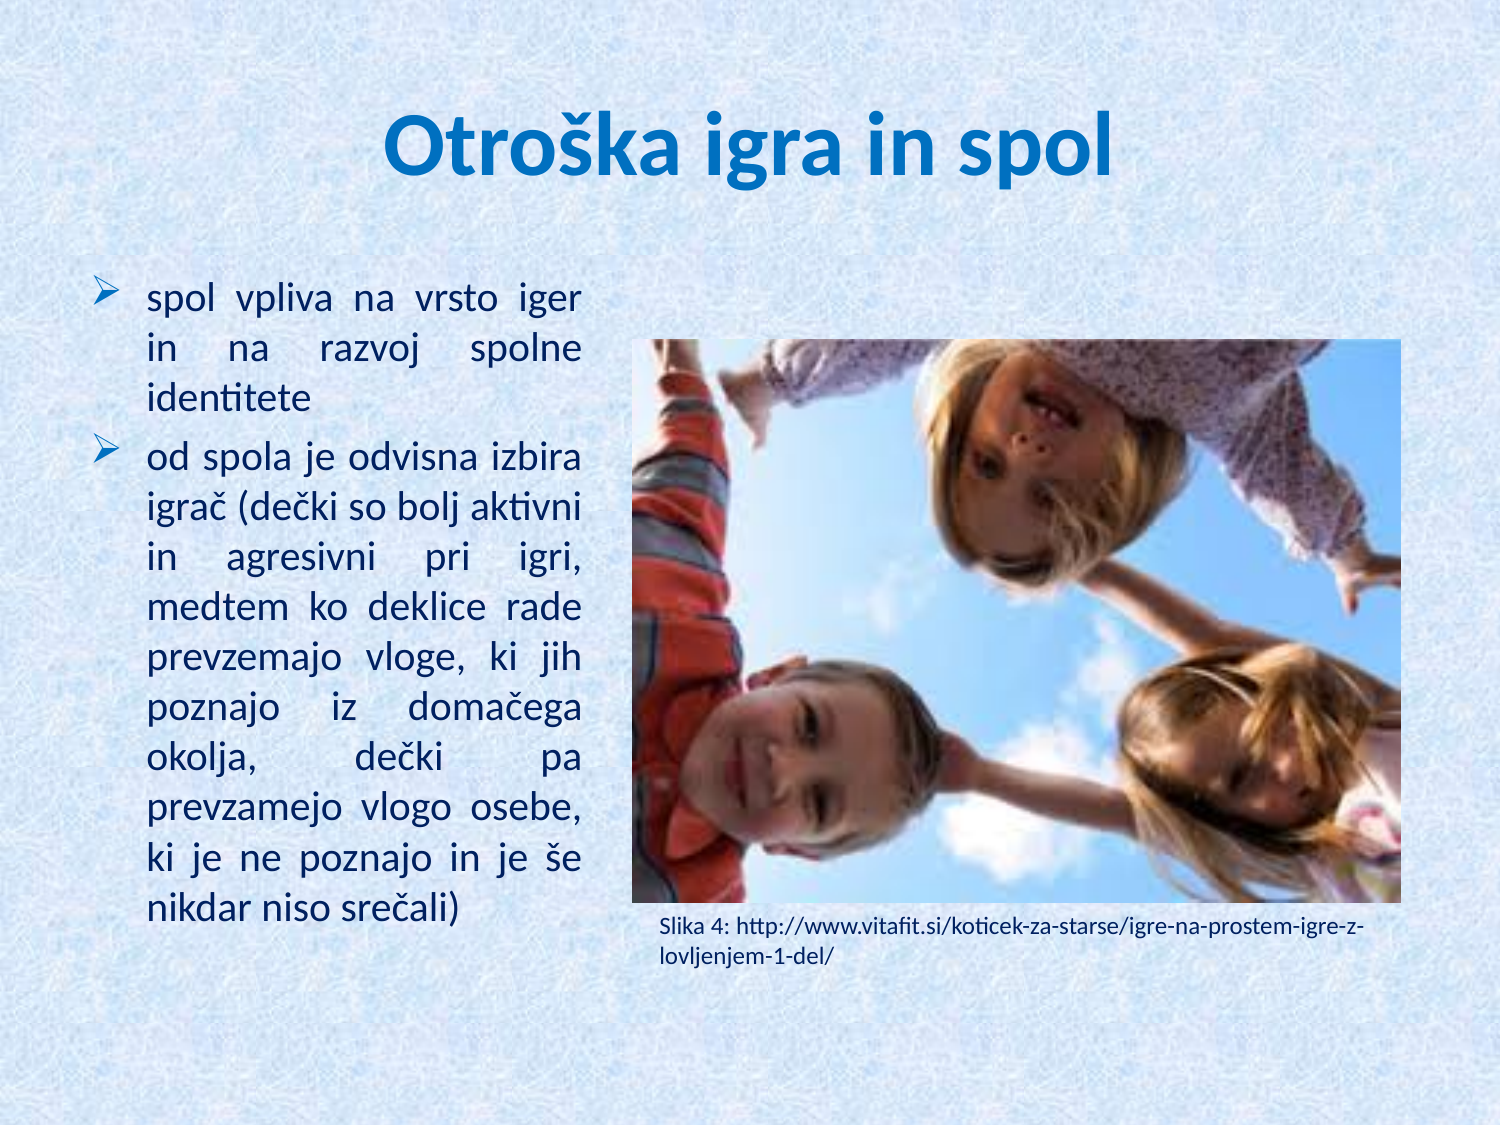

# Otroška igra in spol
spol vpliva na vrsto iger in na razvoj spolne identitete
od spola je odvisna izbira igrač (dečki so bolj aktivni in agresivni pri igri, medtem ko deklice rade prevzemajo vloge, ki jih poznajo iz domačega okolja, dečki pa prevzamejo vlogo osebe, ki je ne poznajo in je še nikdar niso srečali)
Slika 4: http://www.vitafit.si/koticek-za-starse/igre-na-prostem-igre-z-lovljenjem-1-del/